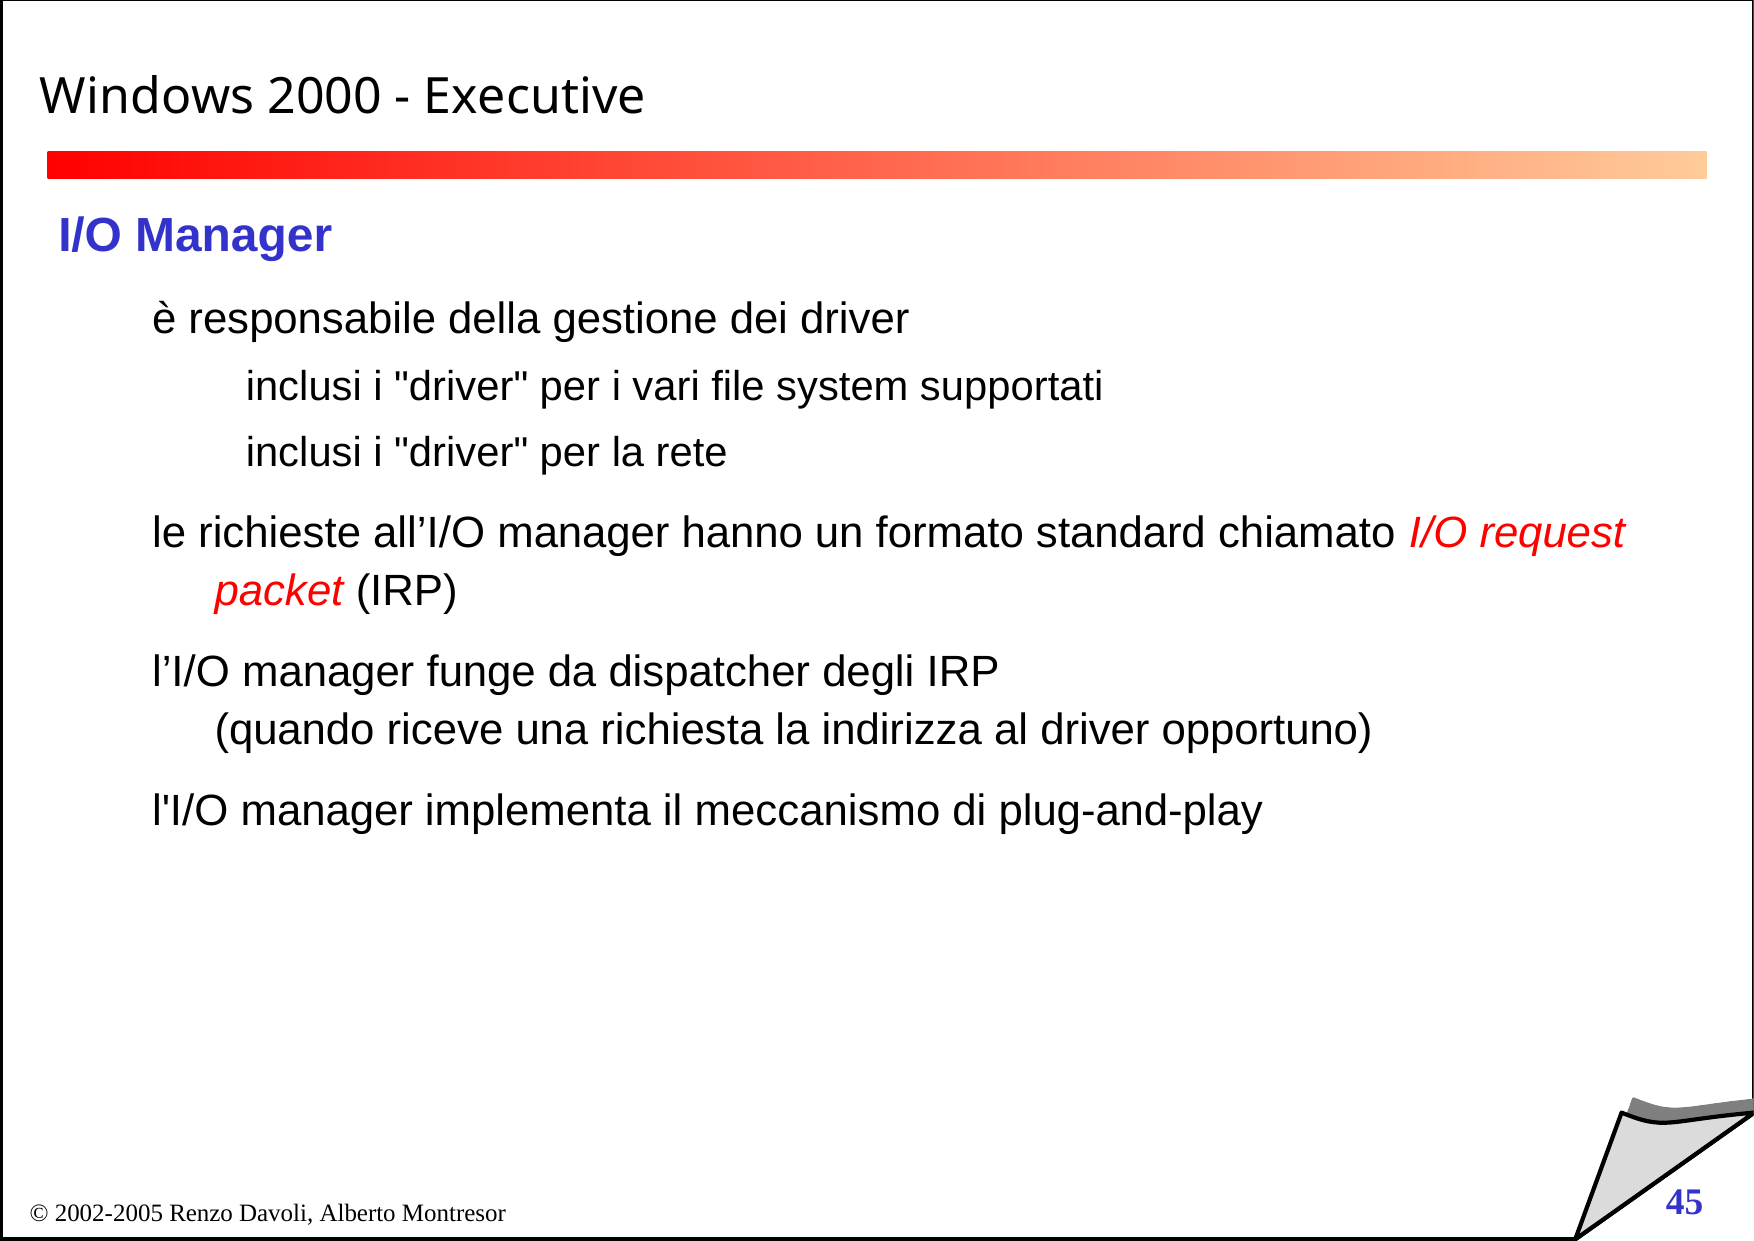

# Windows 2000 - Executive
I/O Manager
è responsabile della gestione dei driver
inclusi i "driver" per i vari file system supportati
inclusi i "driver" per la rete
le richieste all’I/O manager hanno un formato standard chiamato I/O request packet (IRP)
l’I/O manager funge da dispatcher degli IRP
(quando riceve una richiesta la indirizza al driver opportuno)
l'I/O manager implementa il meccanismo di plug-and-play